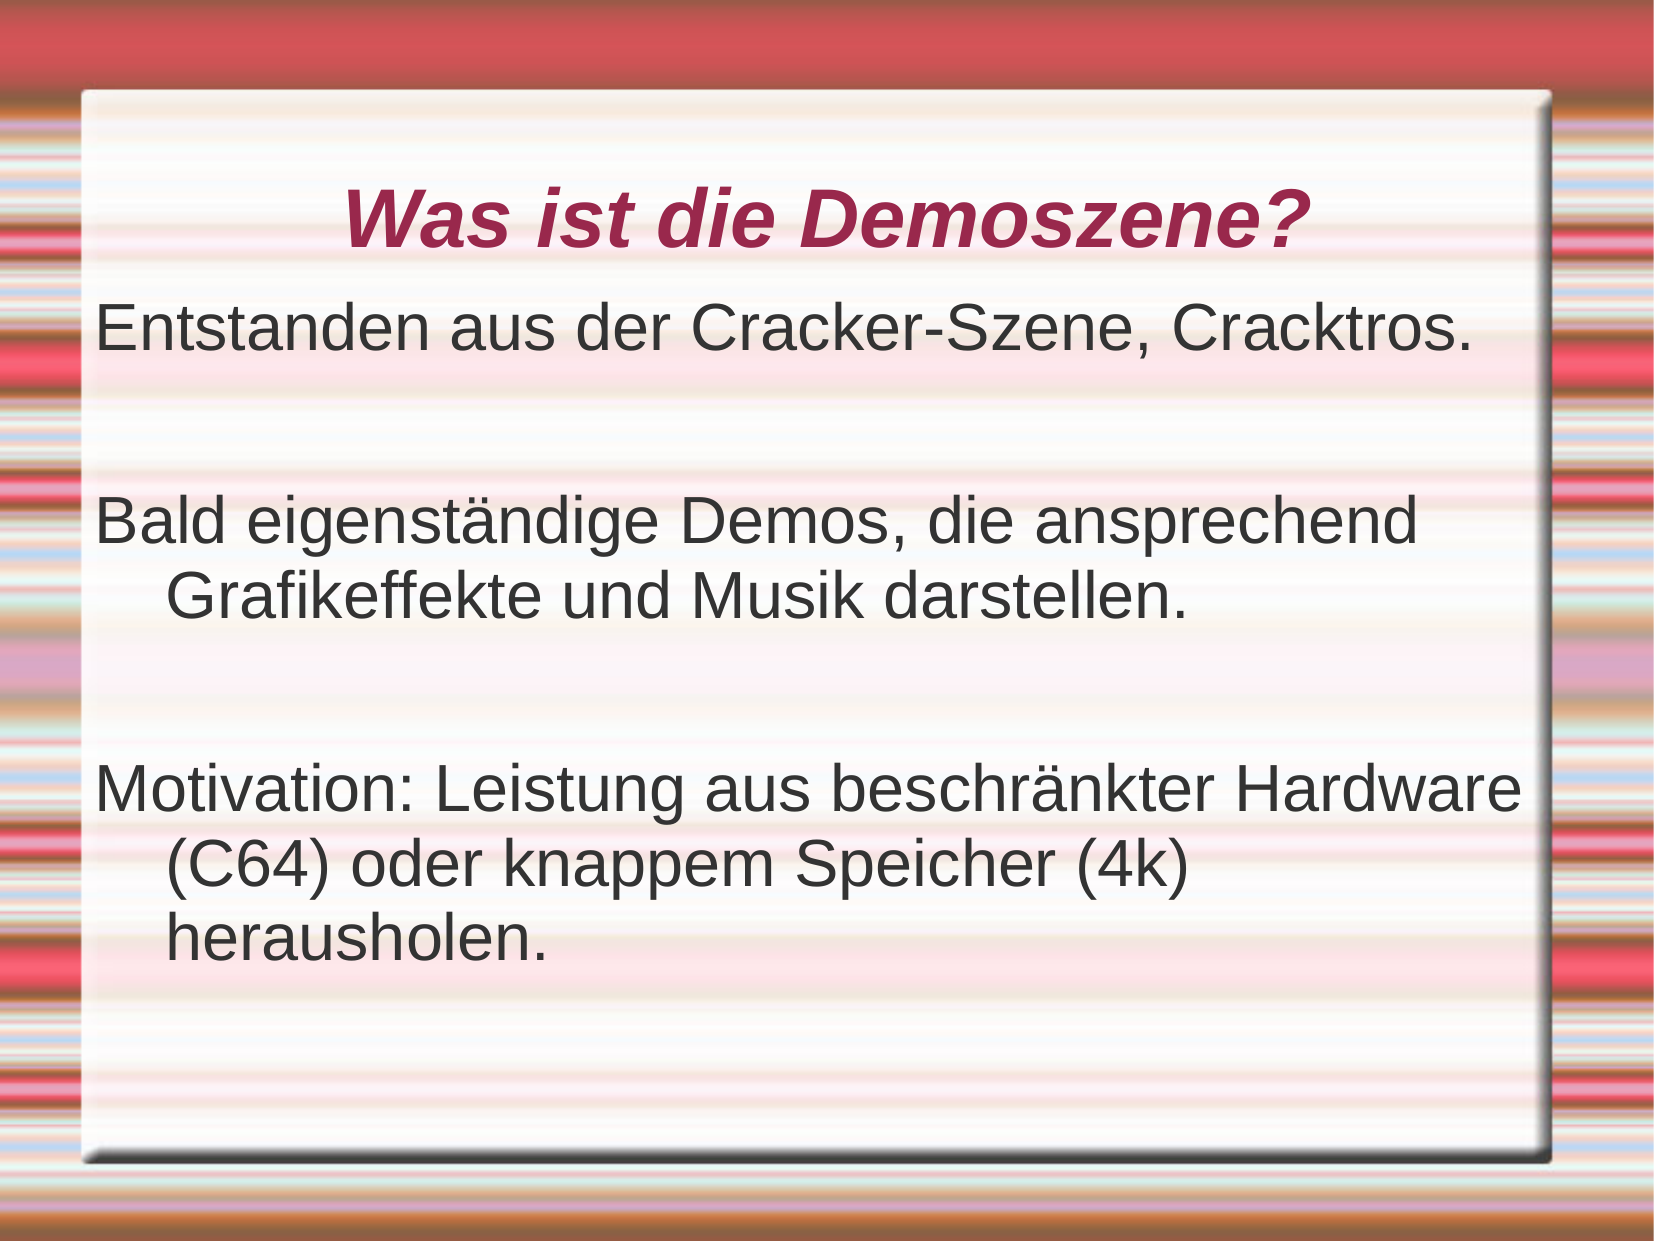

# Was ist die Demoszene?
Entstanden aus der Cracker-Szene, Cracktros.
Bald eigenständige Demos, die ansprechend Grafikeffekte und Musik darstellen.
Motivation: Leistung aus beschränkter Hardware (C64) oder knappem Speicher (4k) herausholen.